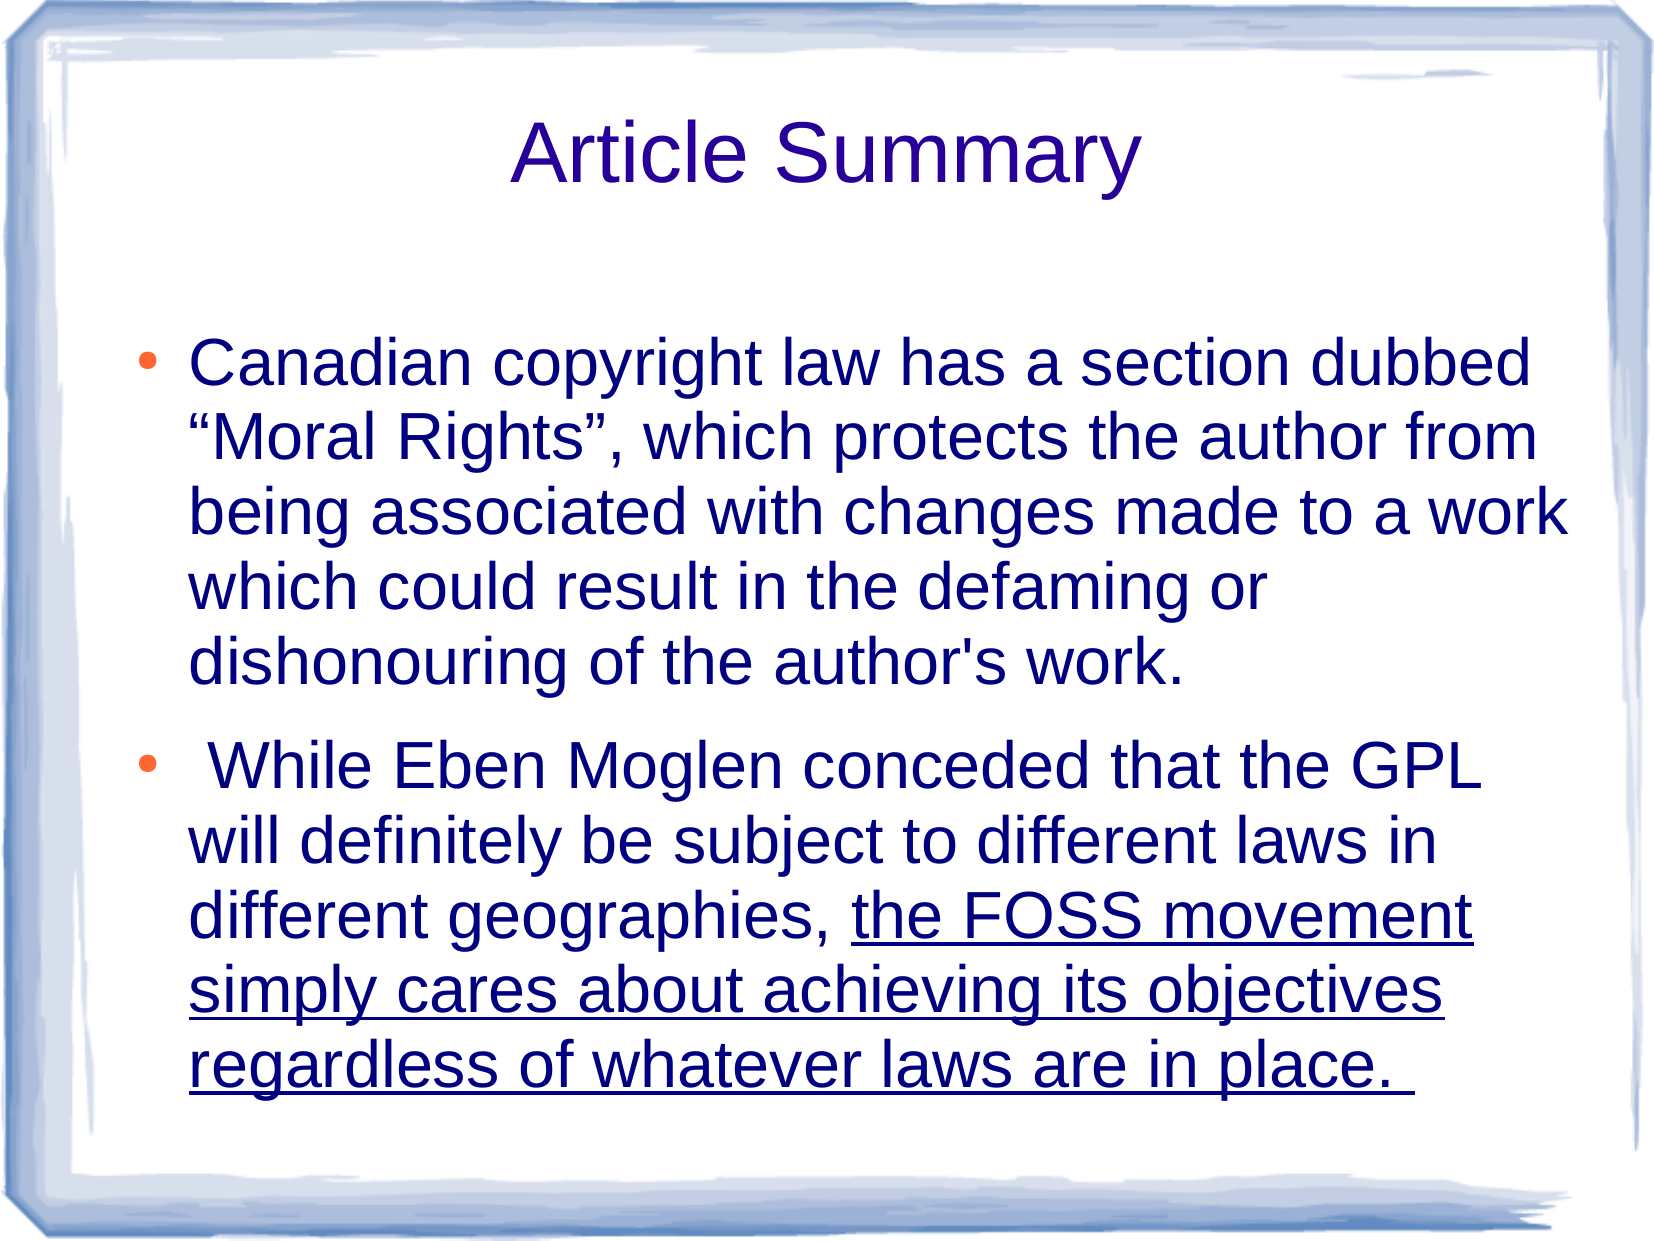

# Article Summary
Canadian copyright law has a section dubbed “Moral Rights”, which protects the author from being associated with changes made to a work which could result in the defaming or dishonouring of the author's work.
 While Eben Moglen conceded that the GPL will definitely be subject to different laws in different geographies, the FOSS movement simply cares about achieving its objectives regardless of whatever laws are in place.